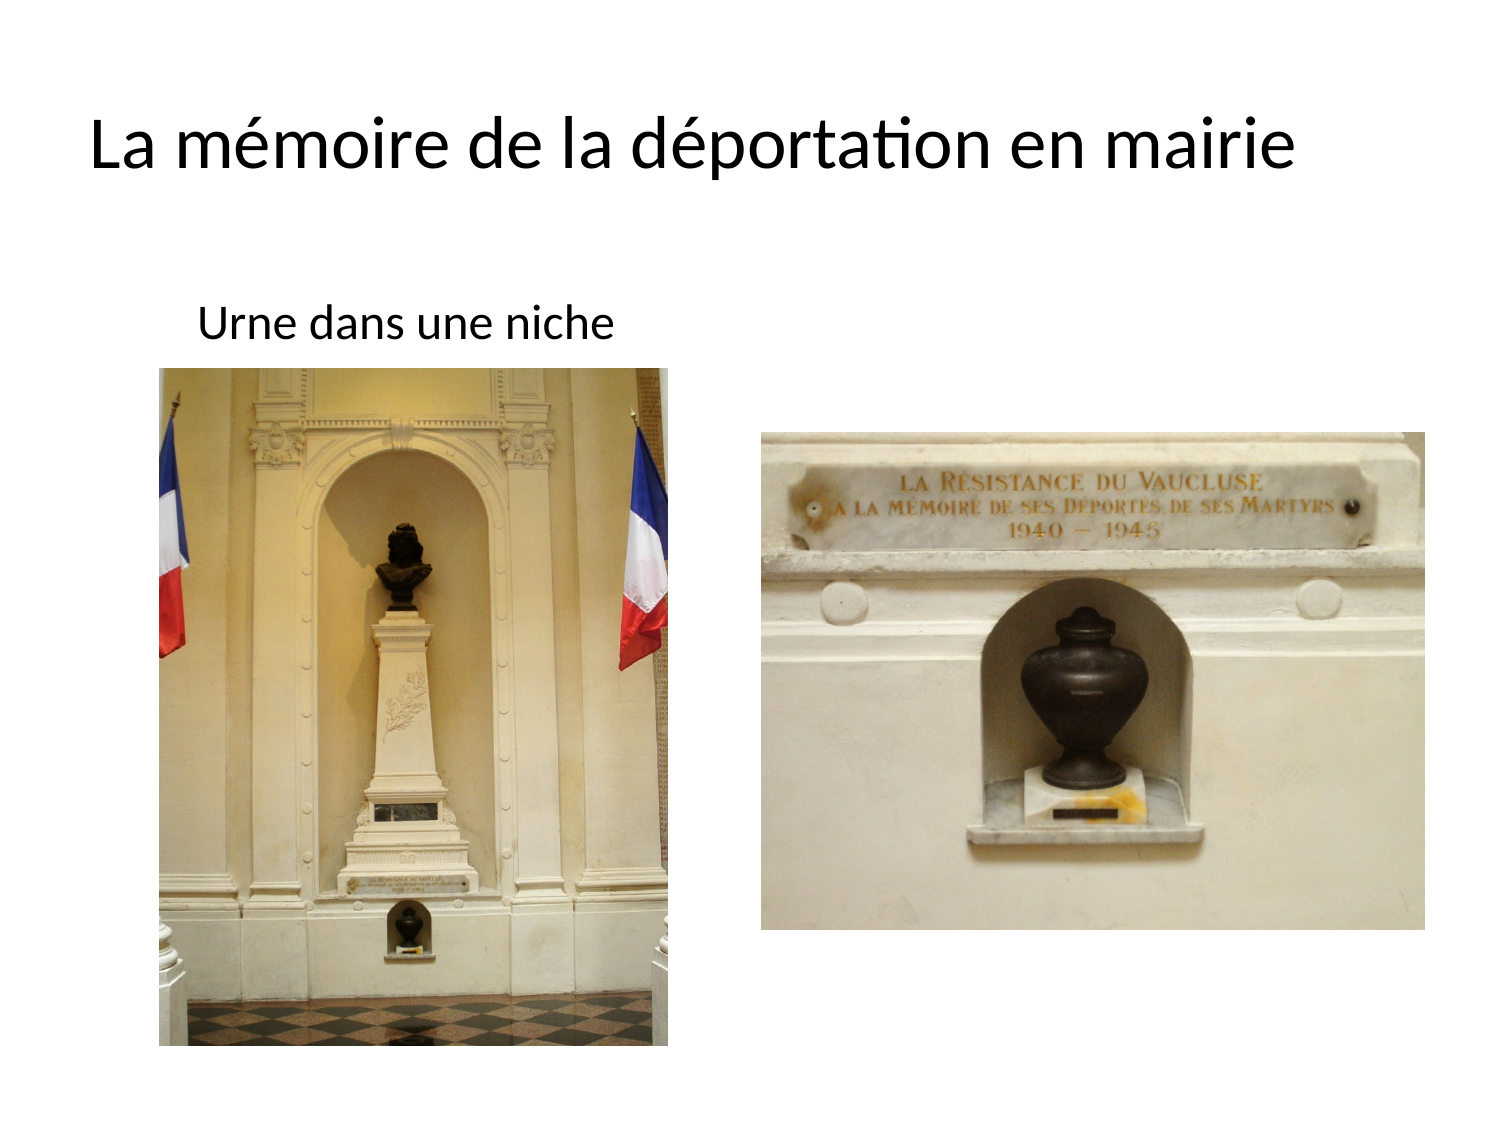

La mémoire de la déportation en mairie
Urne dans une niche